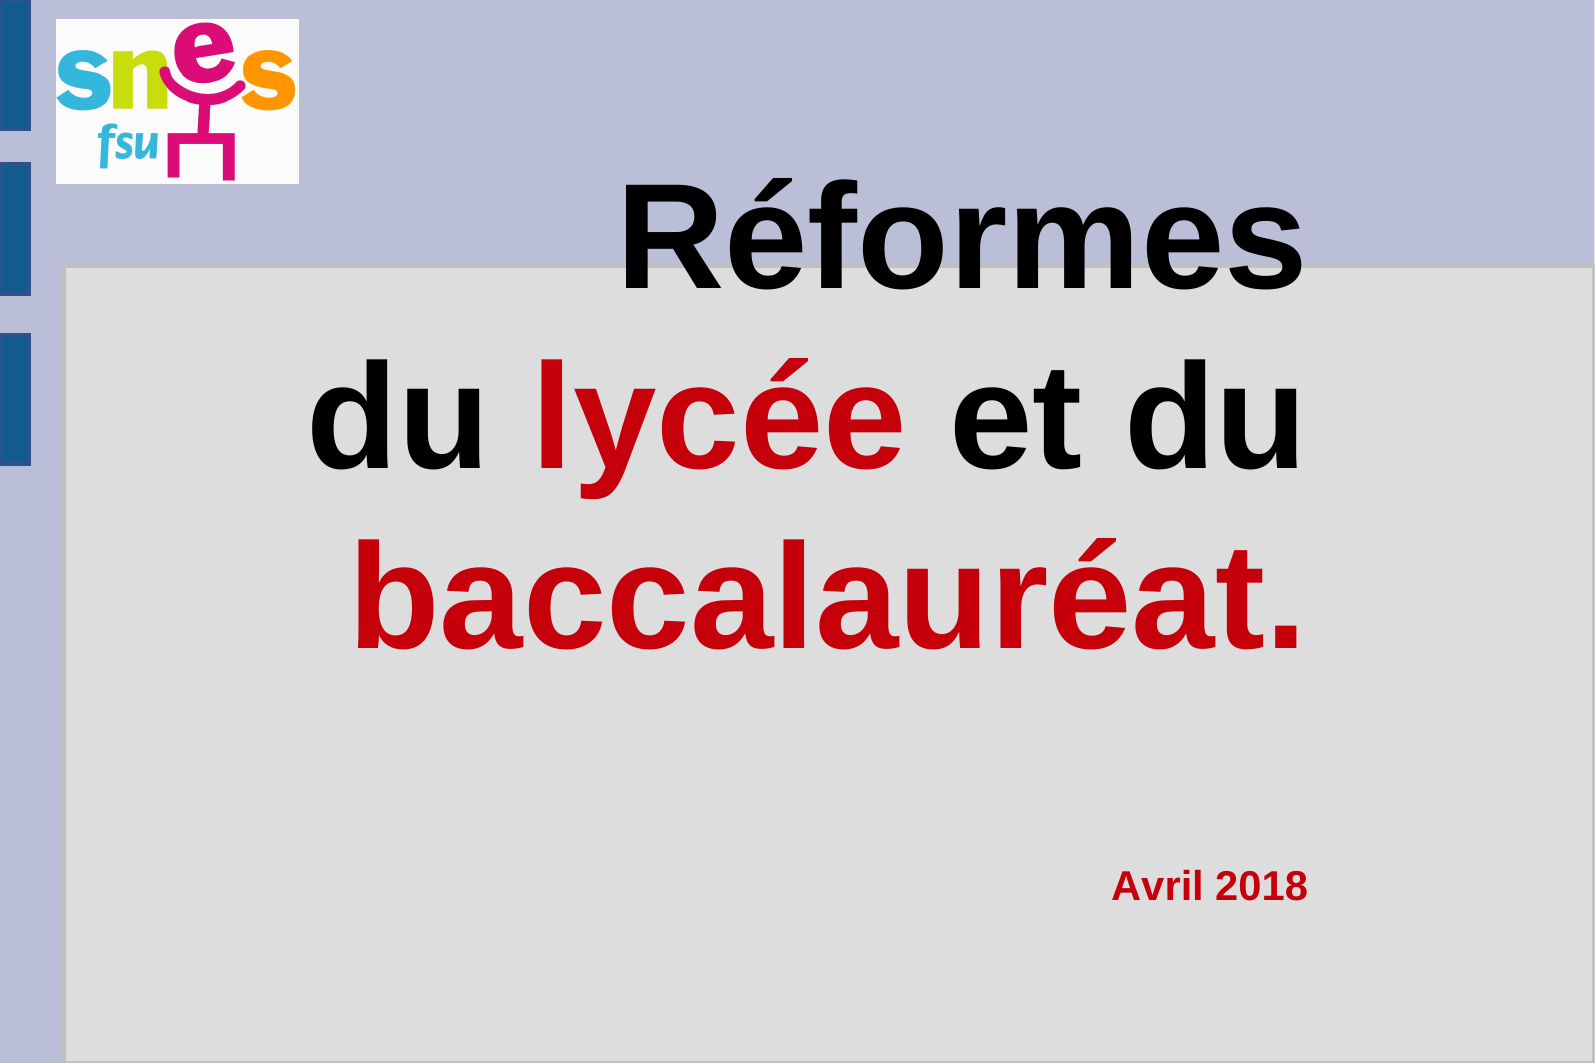

# Réformes du lycée et du baccalauréat. Avril 2018